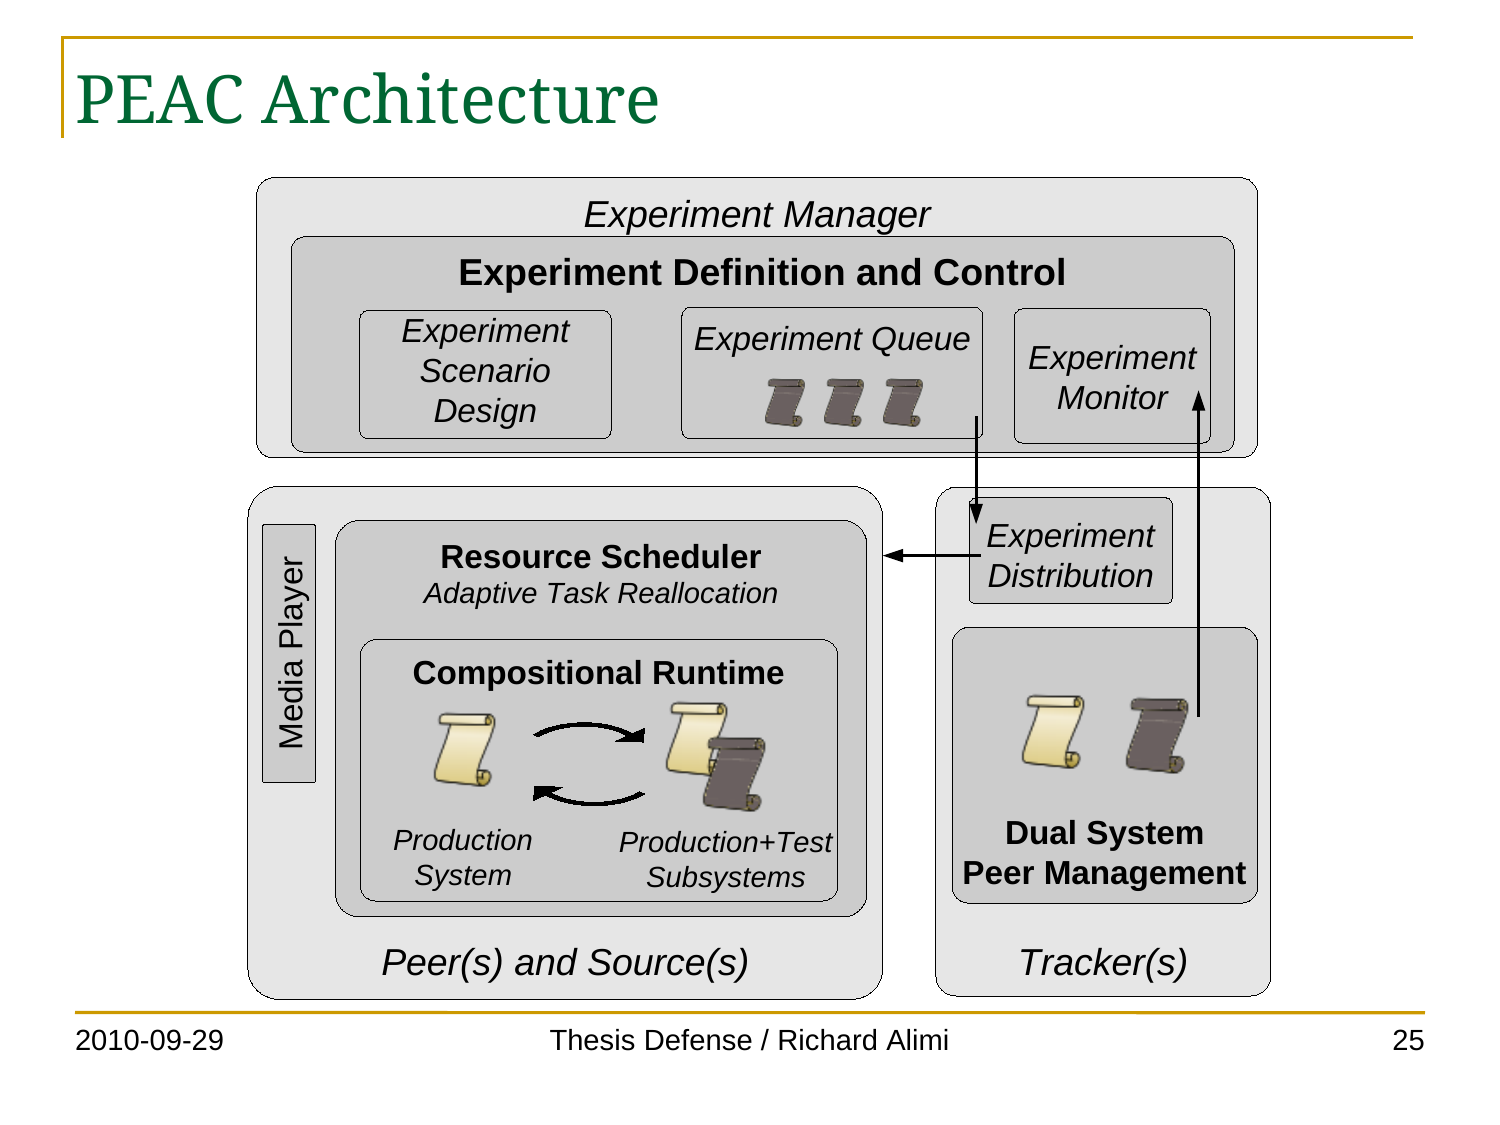

# PEAC Architecture
Experiment Manager
Experiment Definition and Control
Experiment Queue
Experiment
Monitor
Experiment
Scenario
Design
Peer(s) and Source(s)
Tracker(s)
Experiment
Distribution
Resource Scheduler
Adaptive Task Reallocation
Media Player
Dual System
Peer Management
Compositional Runtime
Production
System
Production+Test
Subsystems
2010-09-29
Thesis Defense / Richard Alimi
25